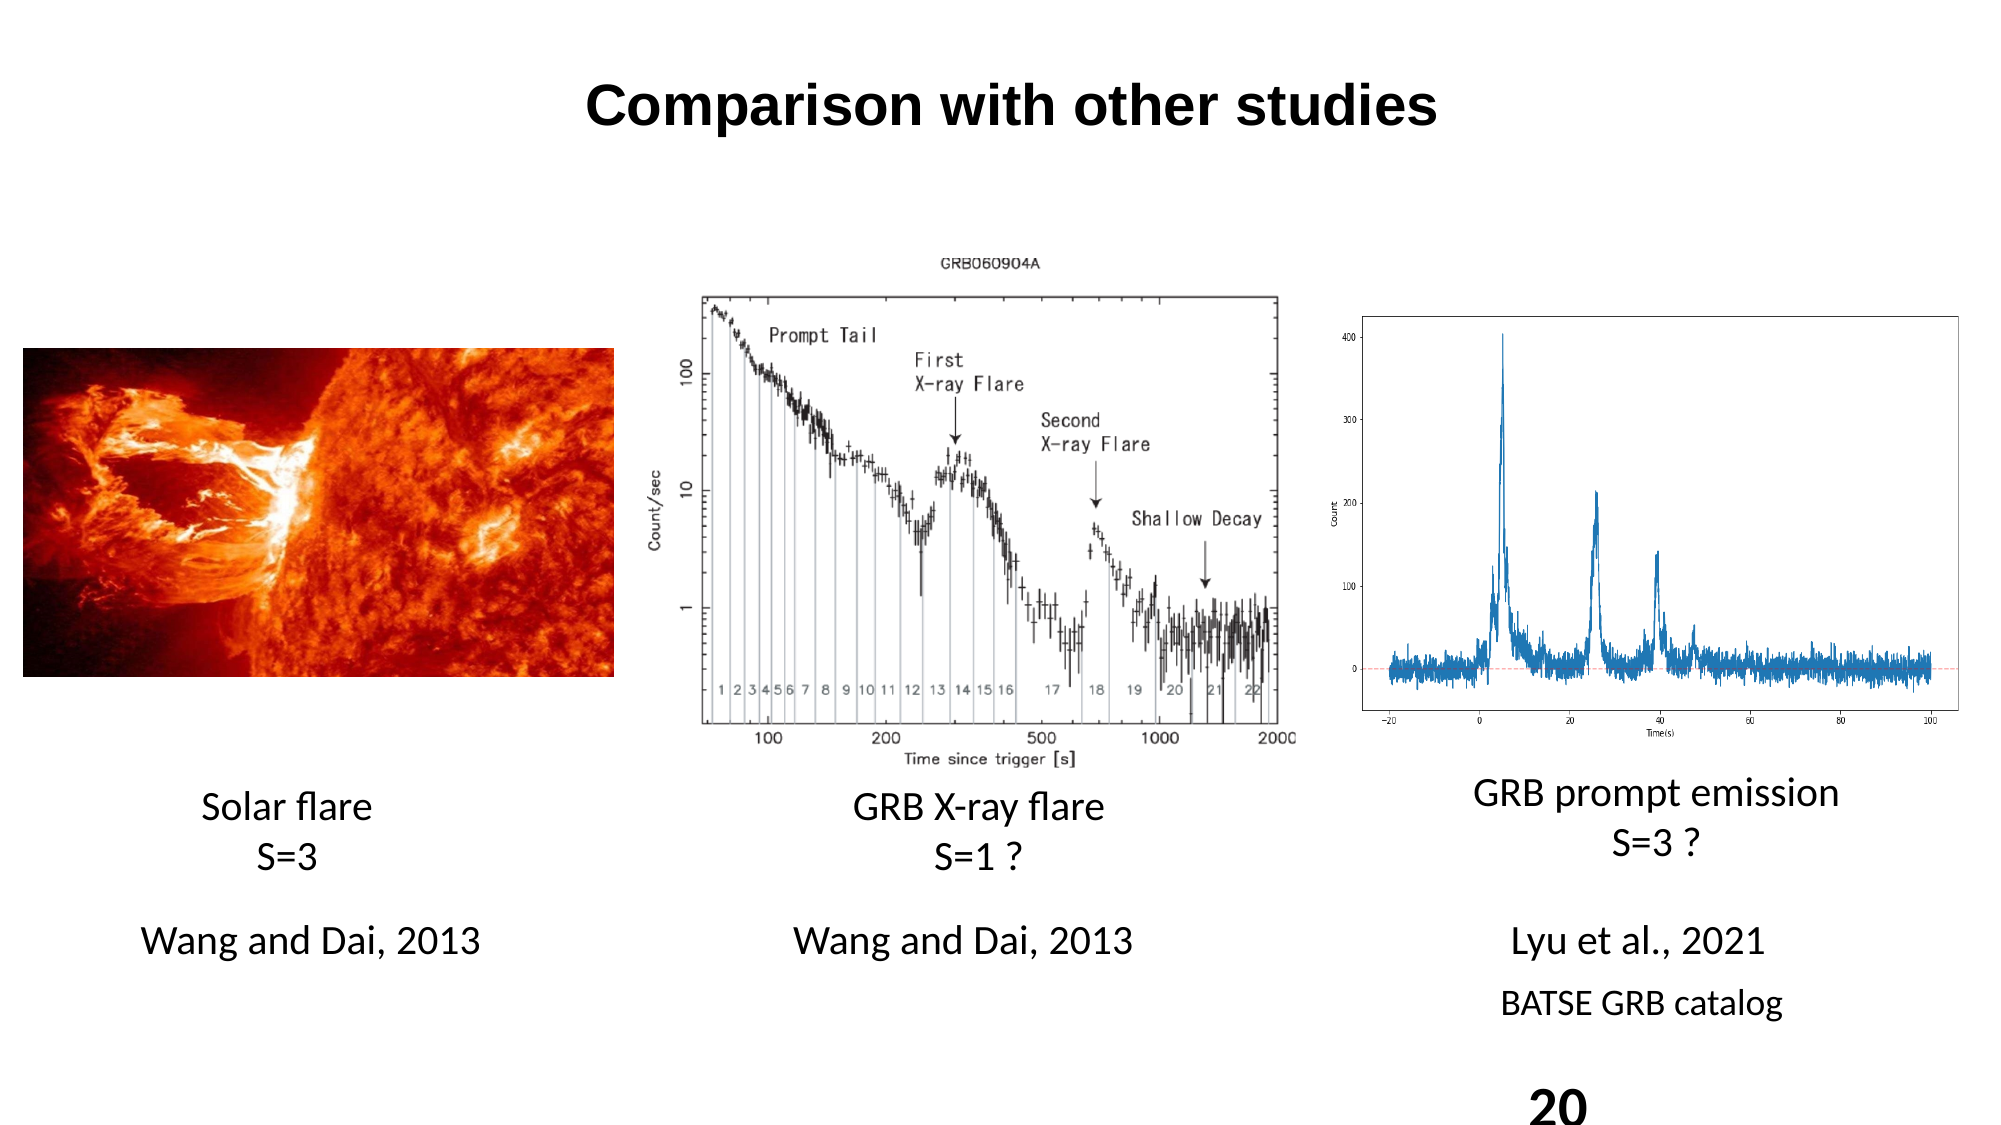

Comparison with other studies
GRB prompt emission
S=3 ?
Solar flare
S=3
GRB X-ray flare
S=1 ?
Wang and Dai, 2013
Wang and Dai, 2013
Lyu et al., 2021
BATSE GRB catalog